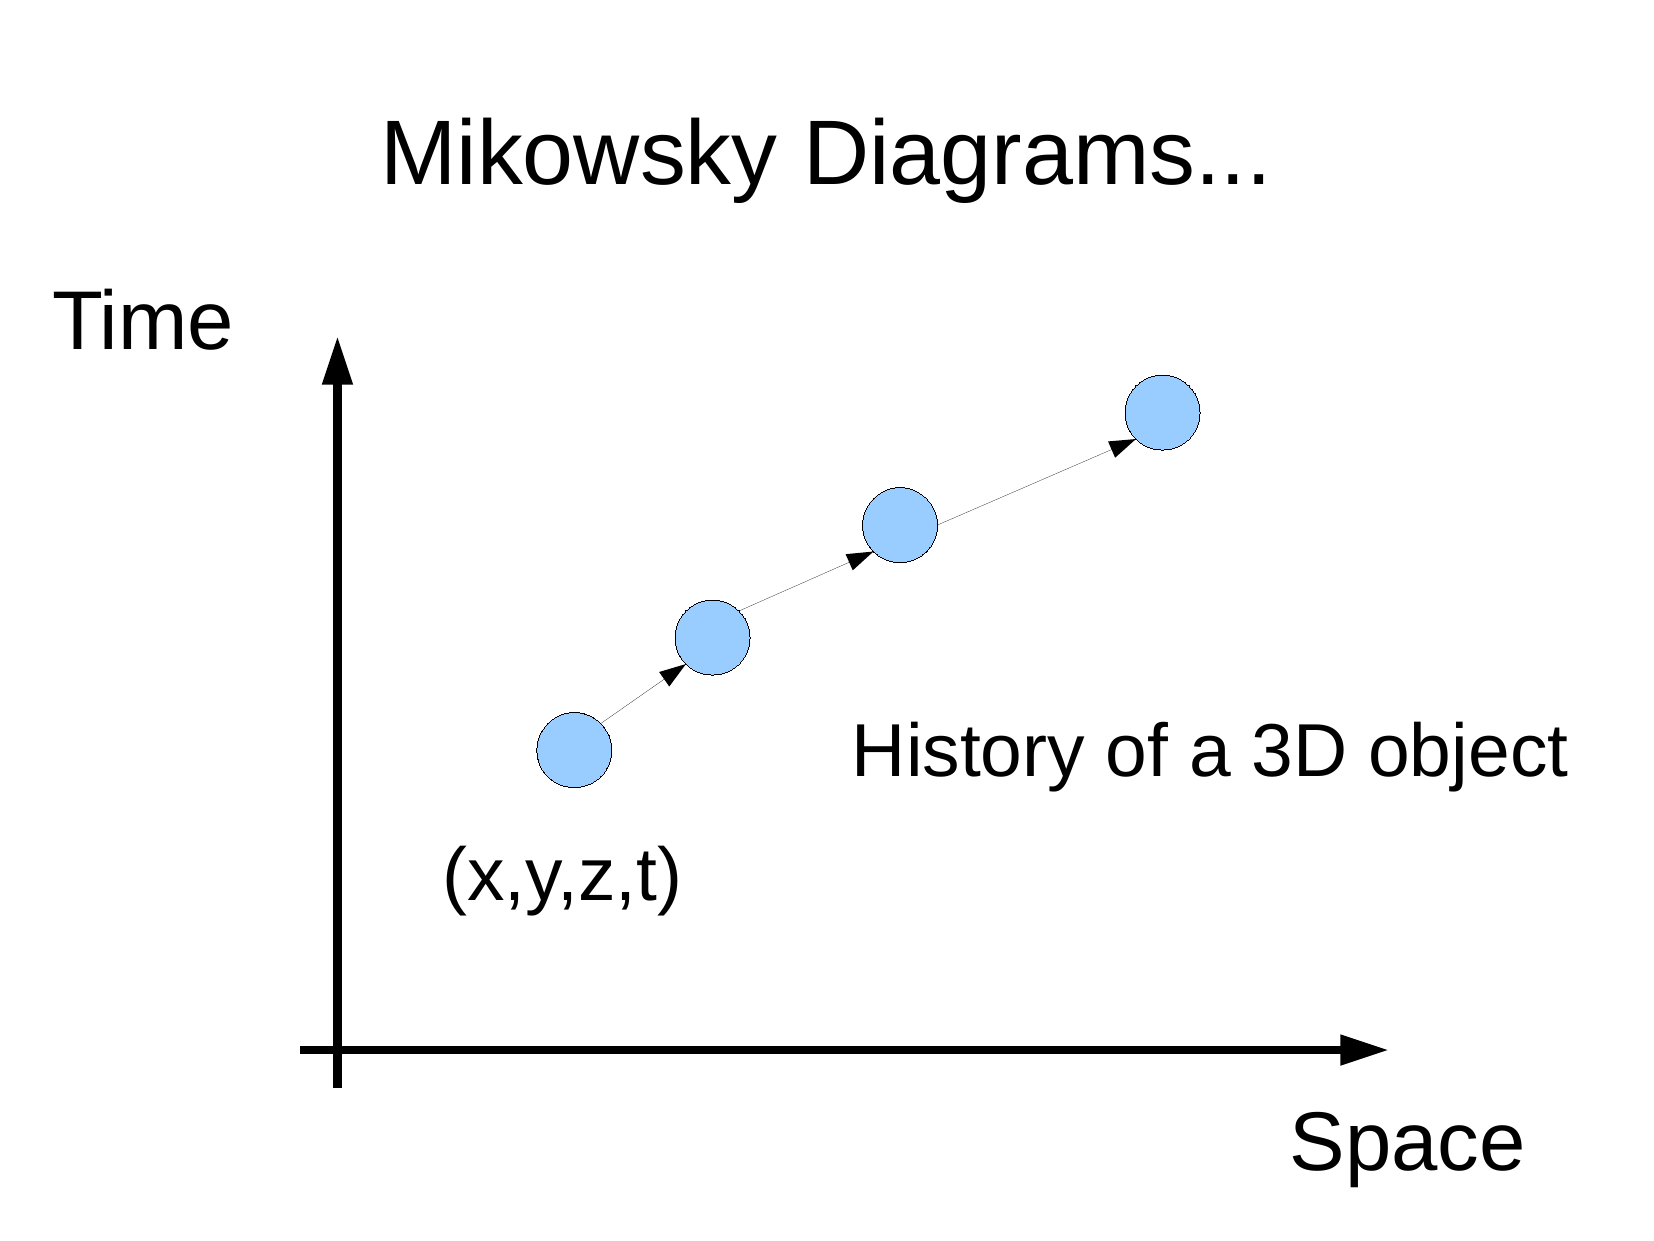

# Mikowsky Diagrams...
Time
History of a 3D object
(x,y,z,t)
Space